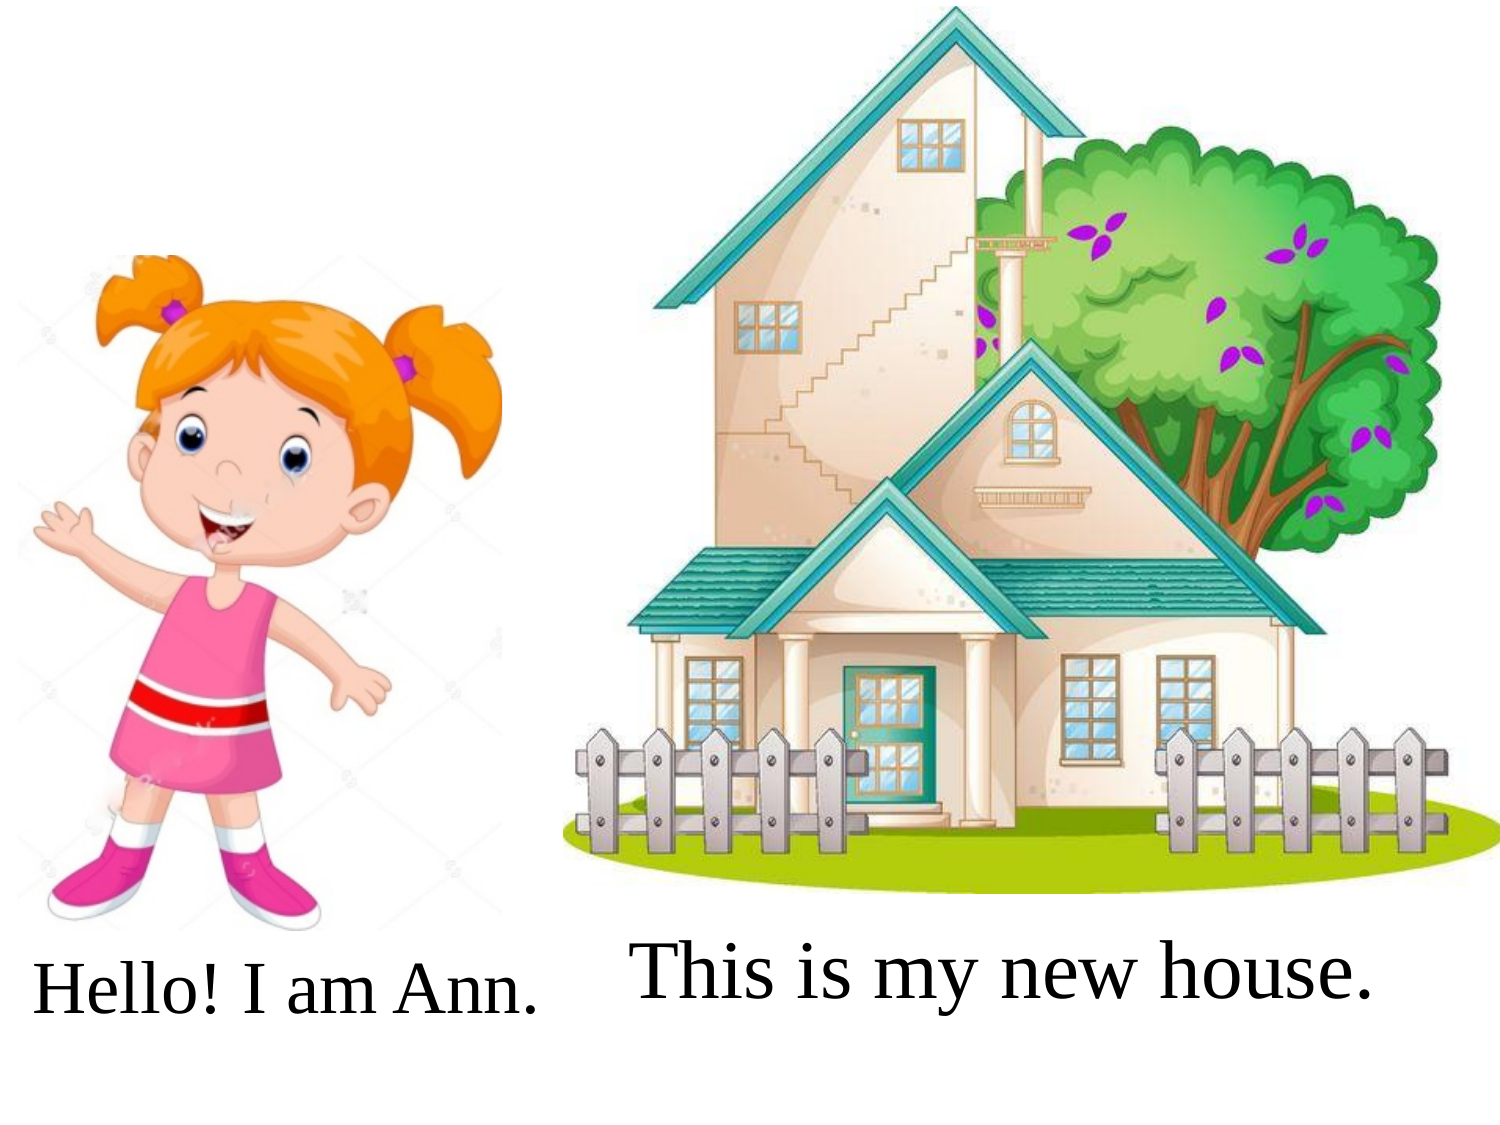

This is my new house.
Hello! I am Ann.